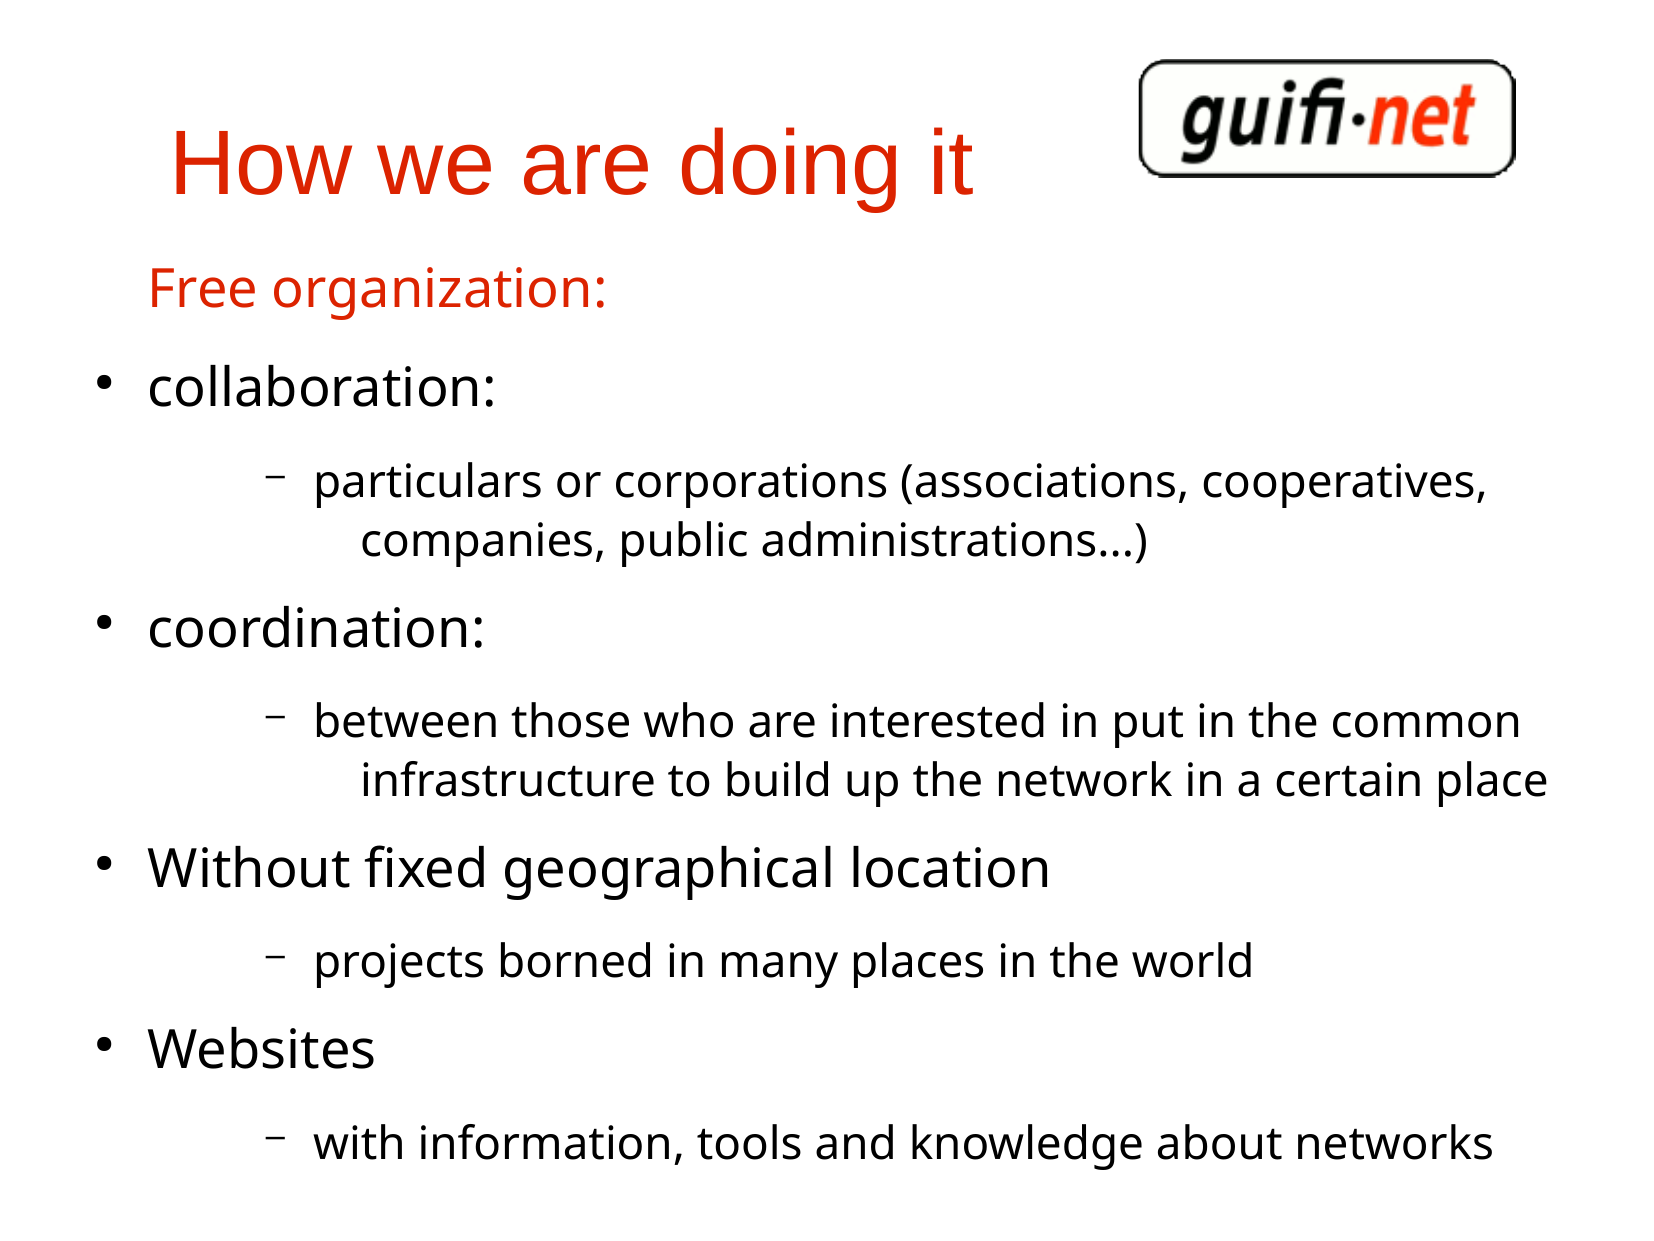

# How we are doing it
Free organization:
collaboration:
particulars or corporations (associations, cooperatives, companies, public administrations...)
coordination:
between those who are interested in put in the common infrastructure to build up the network in a certain place
Without fixed geographical location
projects borned in many places in the world
Websites
with information, tools and knowledge about networks